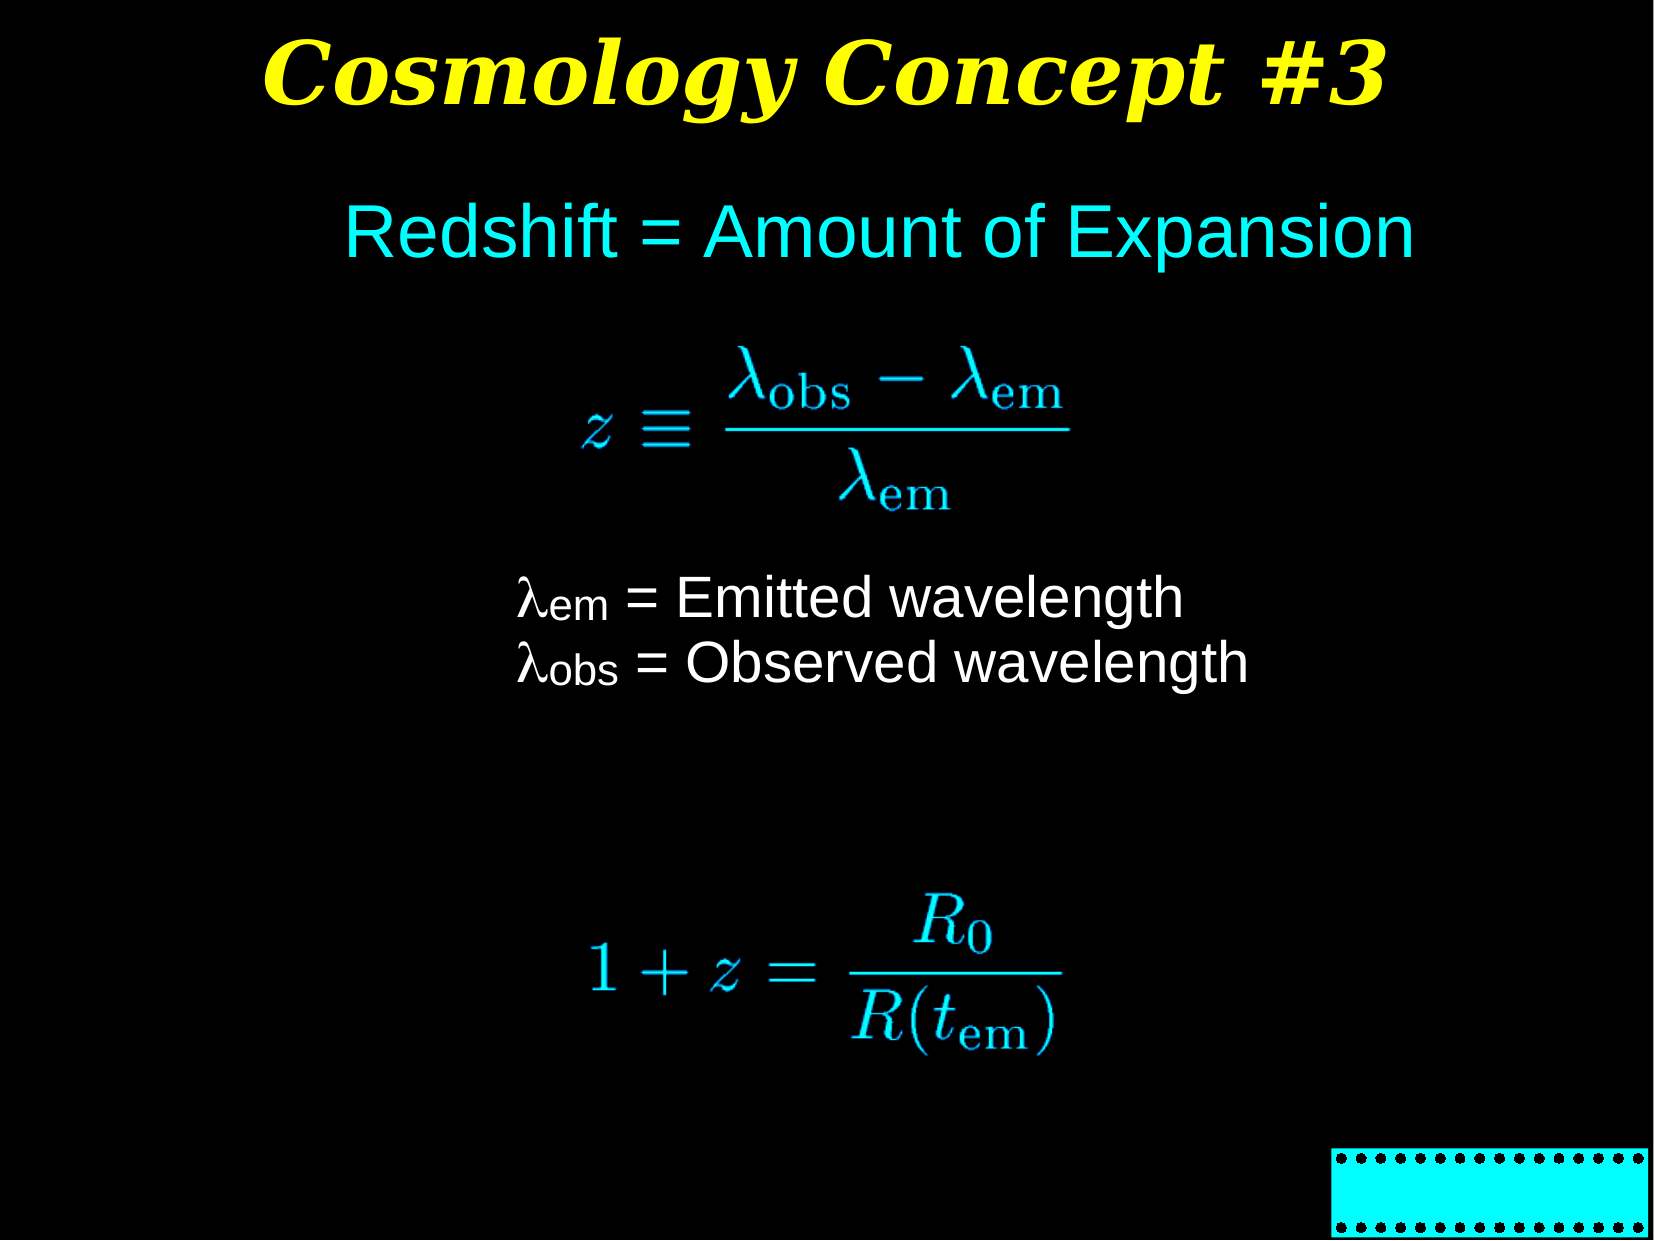

Cosmology Concept #3
Redshift = Amount of Expansion
lem = Emitted wavelength
lobs = Observed wavelength